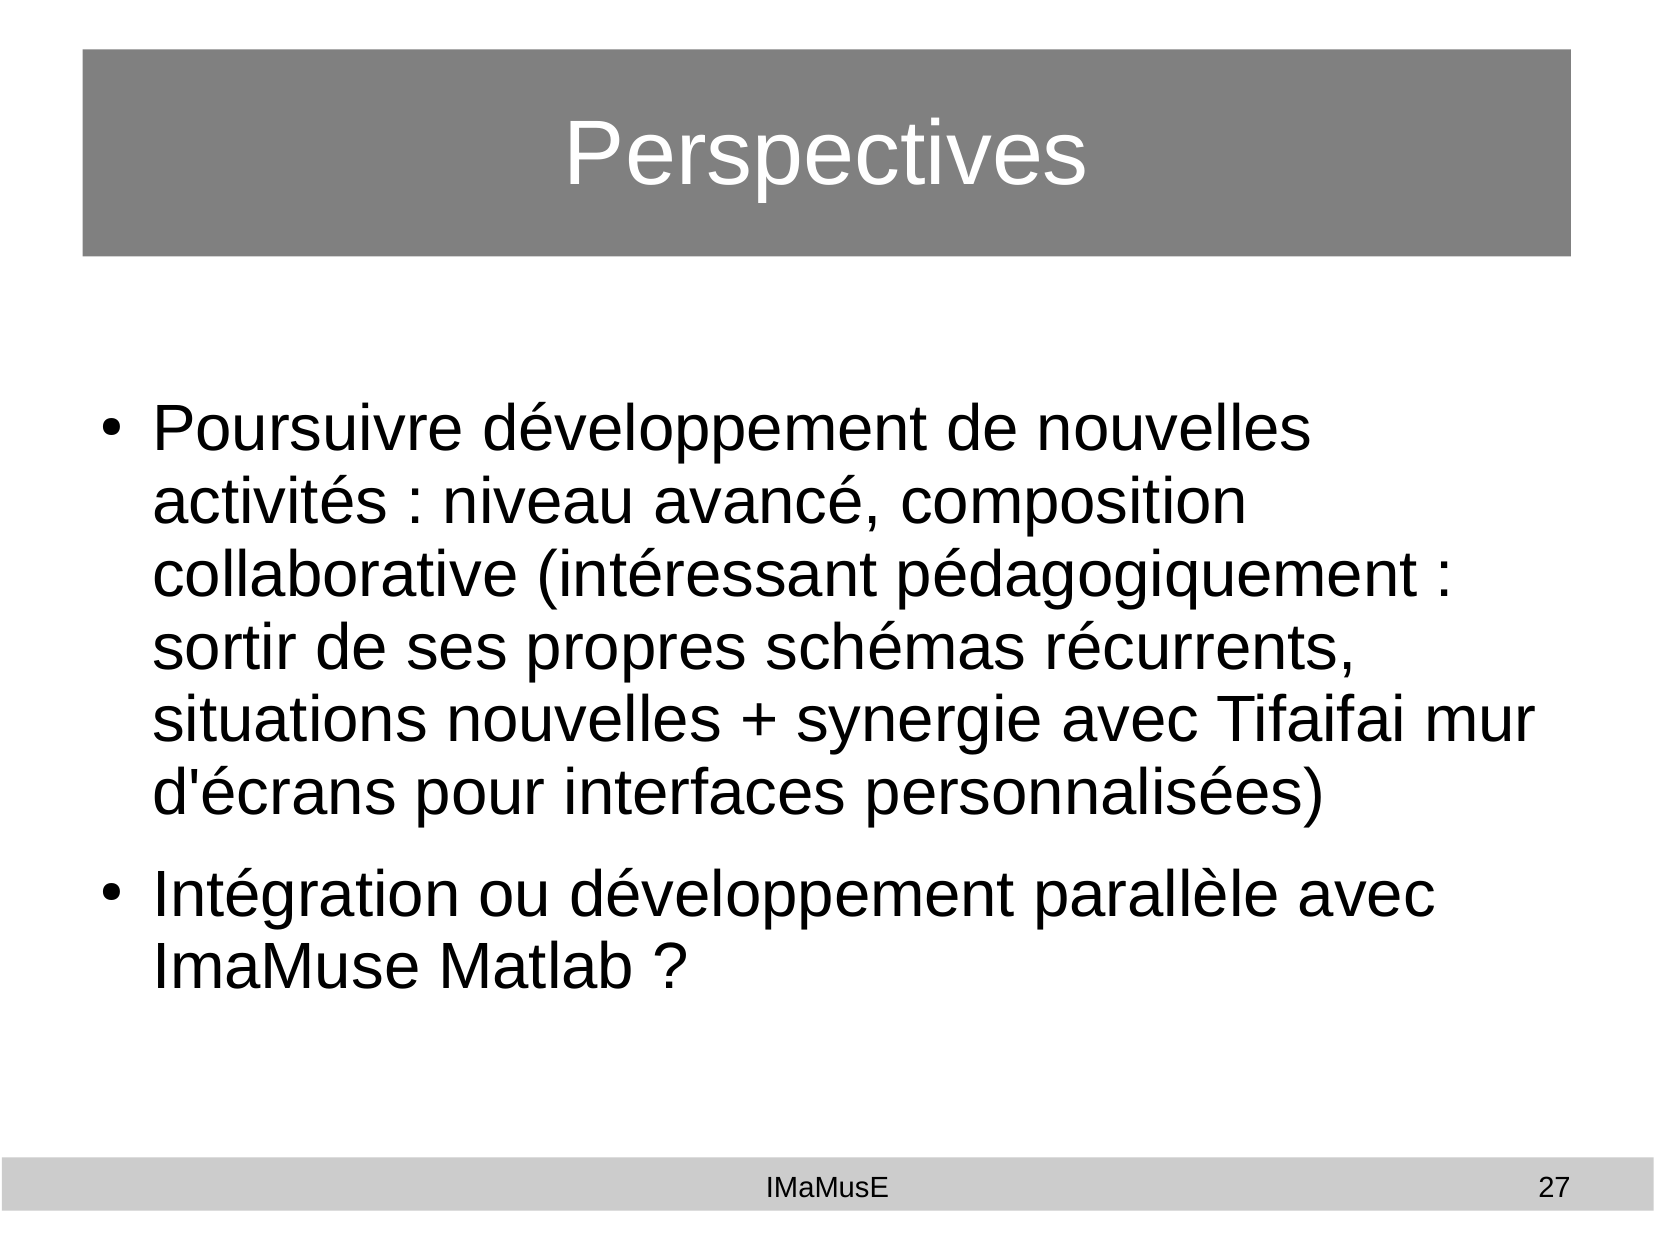

# Perspectives
Poursuivre développement de nouvelles activités : niveau avancé, composition collaborative (intéressant pédagogiquement : sortir de ses propres schémas récurrents, situations nouvelles + synergie avec Tifaifai mur d'écrans pour interfaces personnalisées)
Intégration ou développement parallèle avec ImaMuse Matlab ?
Imamuse
27